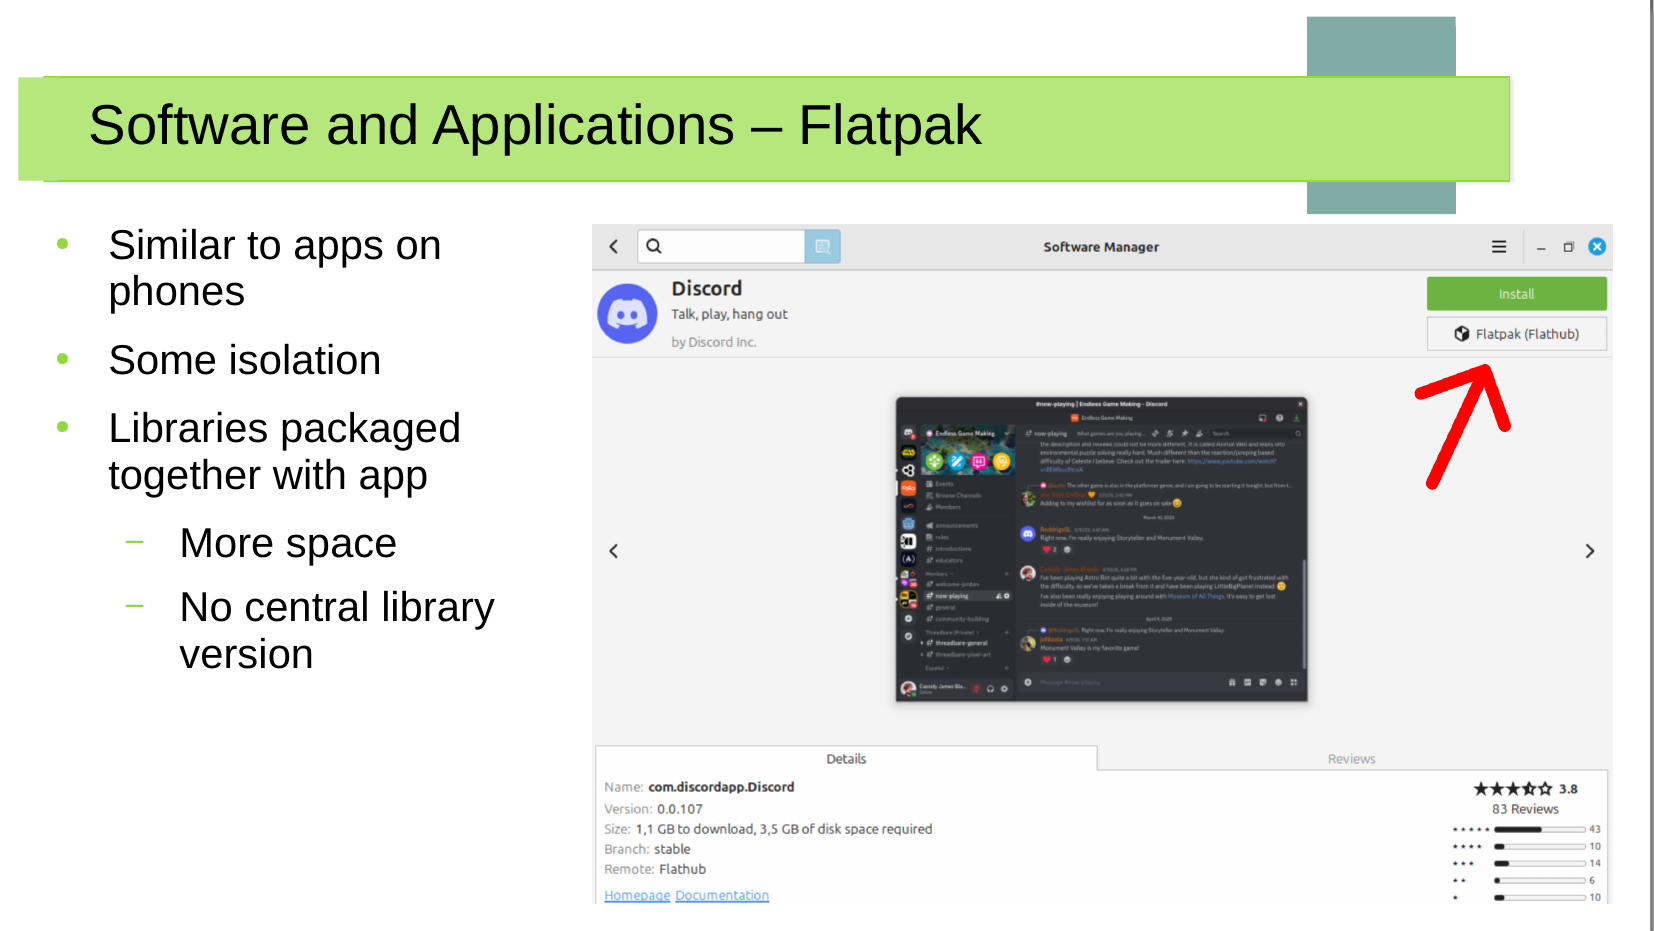

# Software and Applications – Flatpak
Similar to apps on phones
Some isolation
Libraries packaged together with app
More space
No central library version